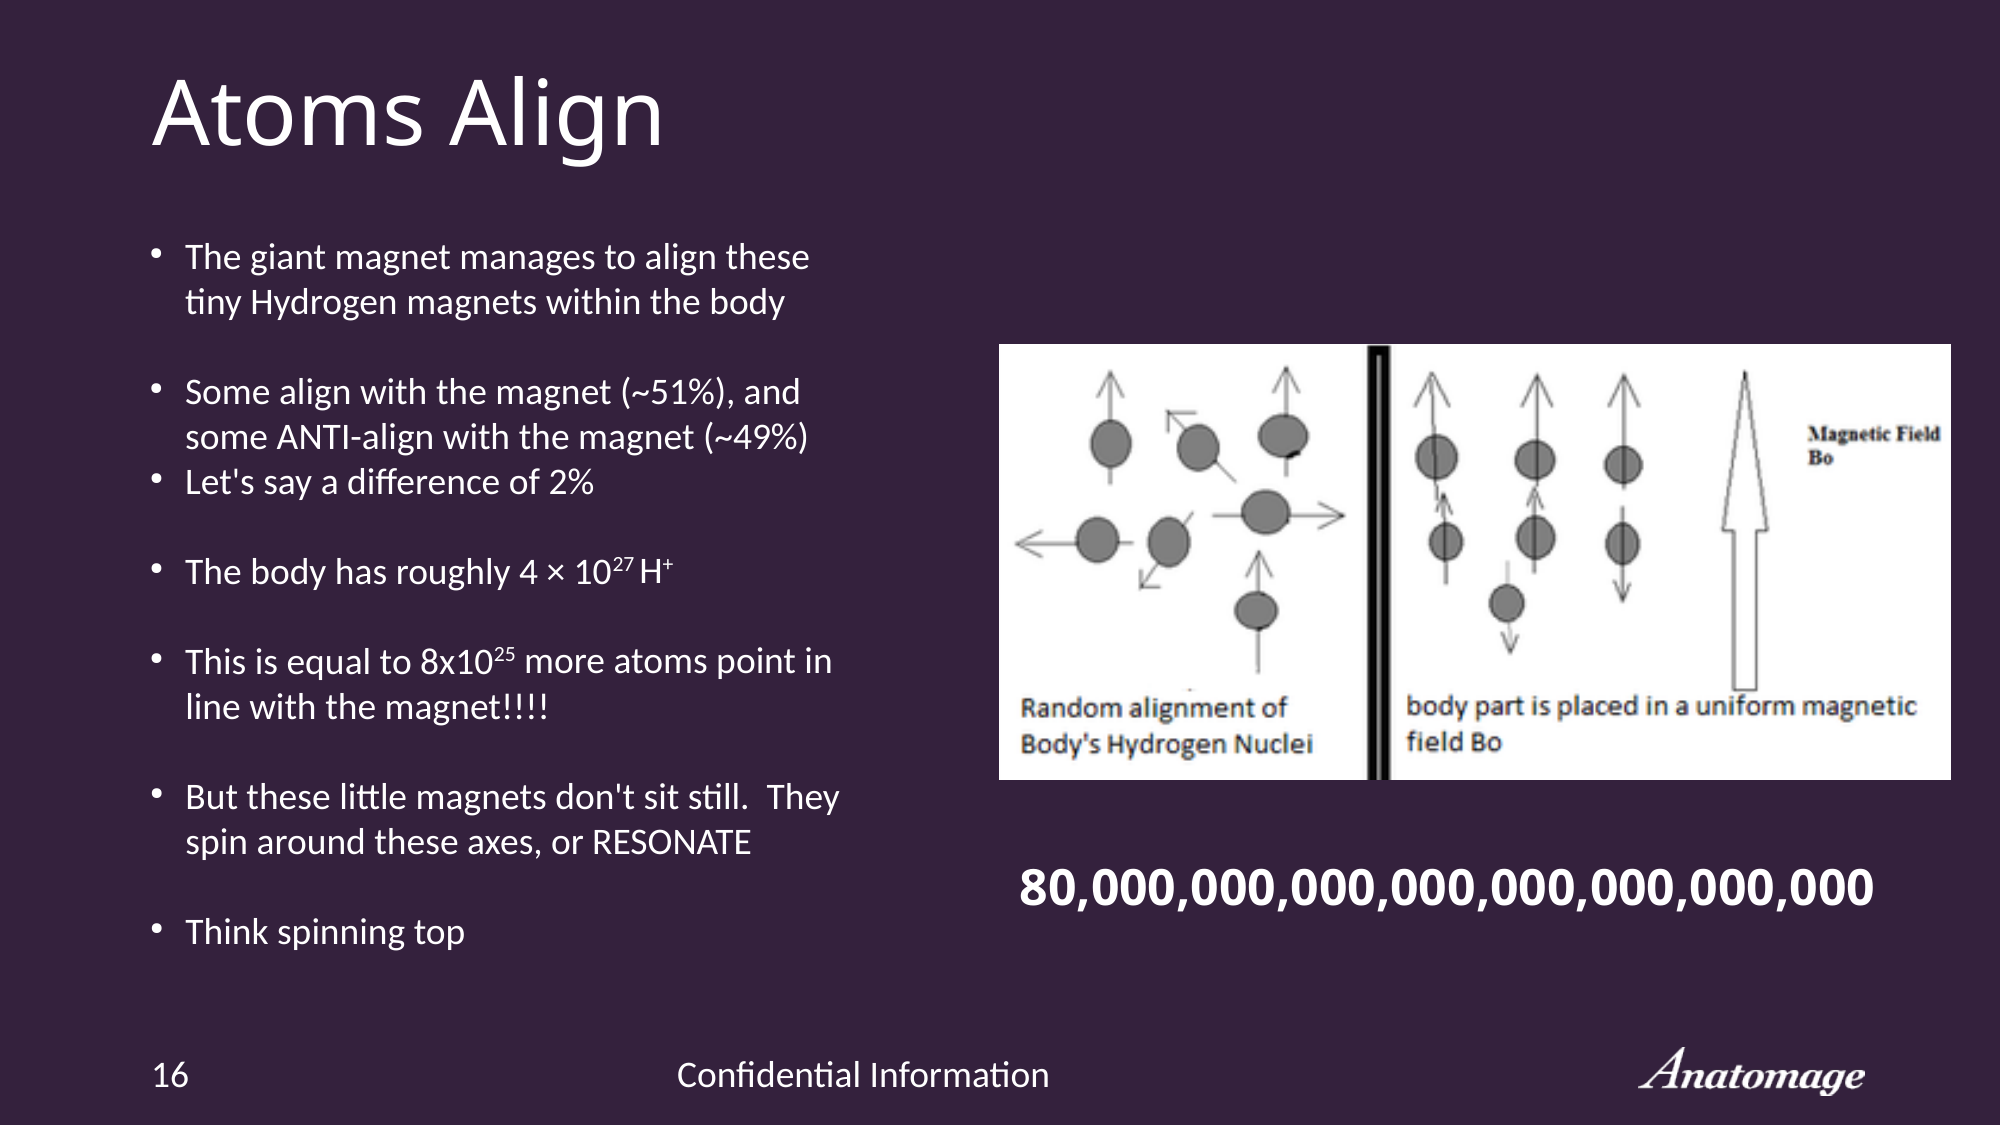

# Atoms Align
The giant magnet manages to align these tiny Hydrogen magnets within the body
Some align with the magnet (~51%), and some ANTI-align with the magnet (~49%)
Let's say a difference of 2%
The body has roughly 4 × 1027 H+
This is equal to 8x1025 more atoms point in line with the magnet!!!!
But these little magnets don't sit still. They spin around these axes, or RESONATE
Think spinning top
80,000,000,000,000,000,000,000,000
Confidential Information